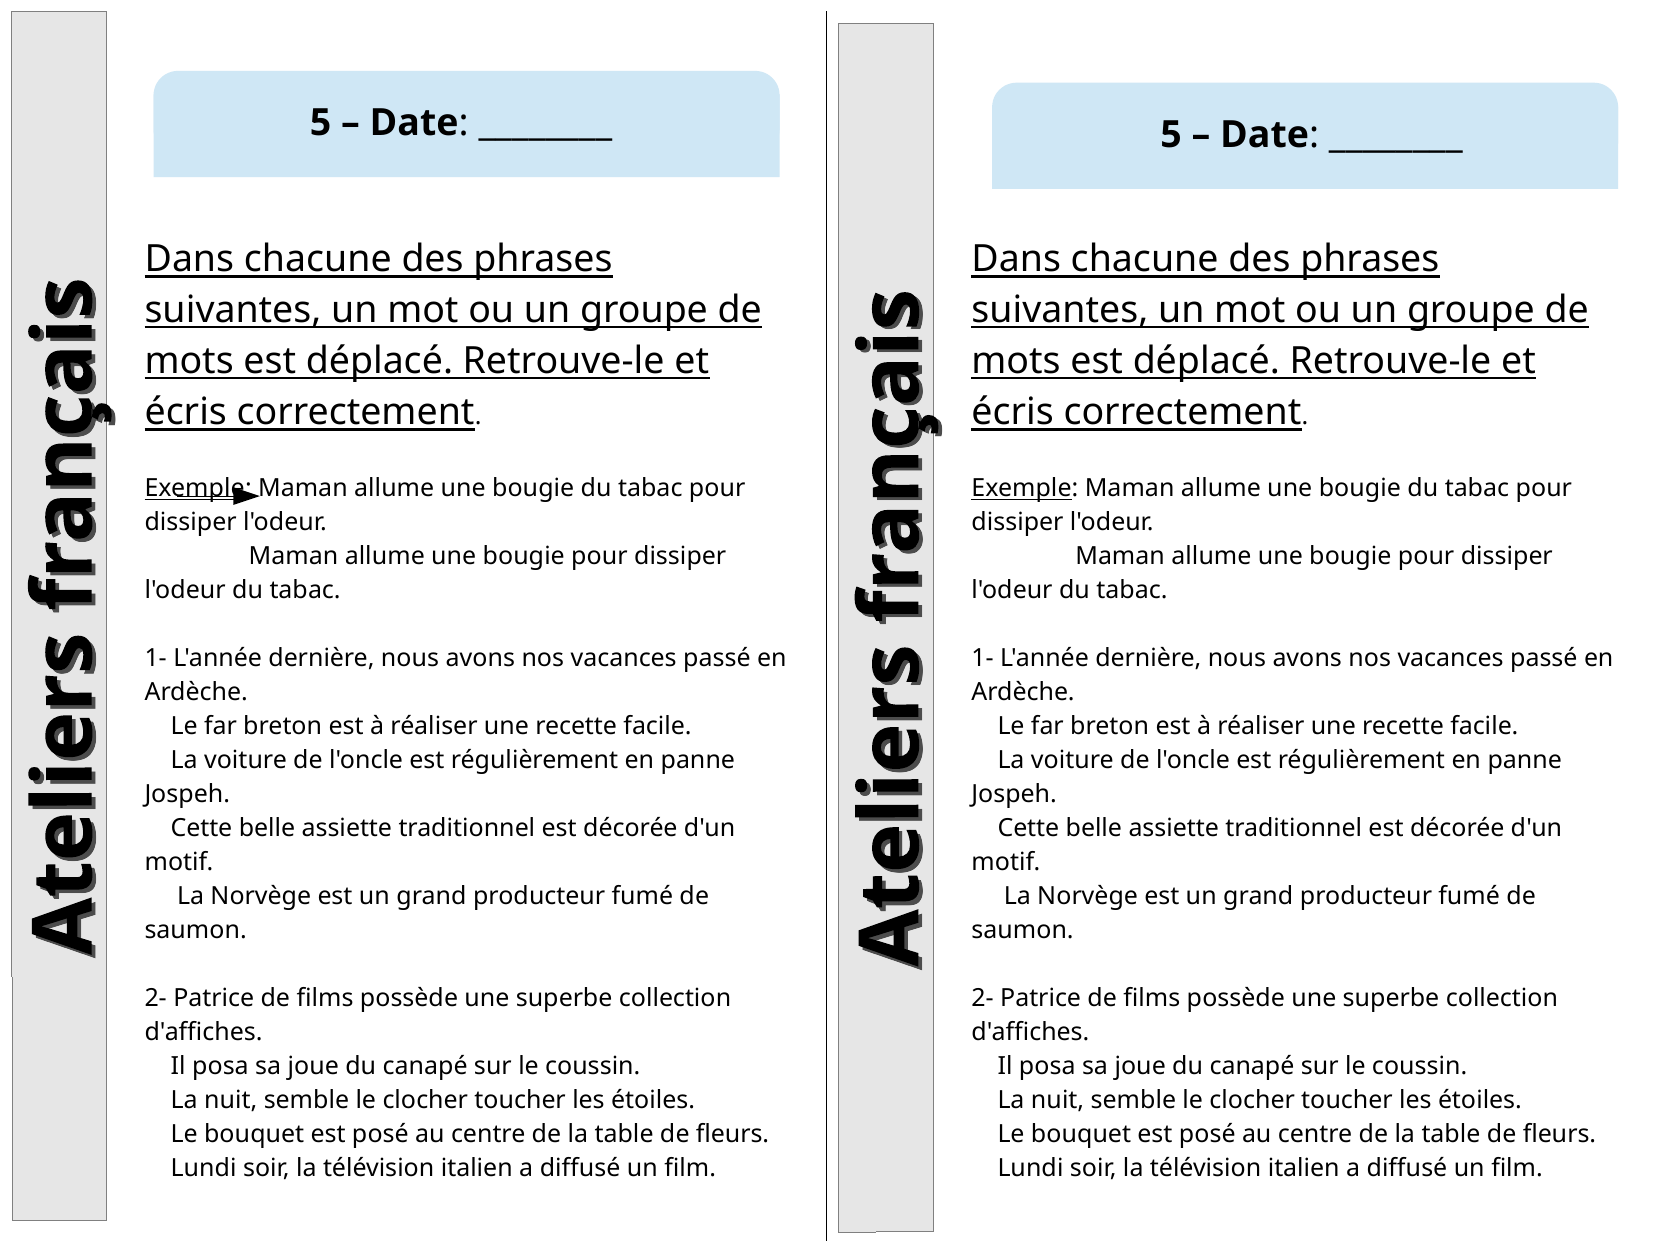

5 – Date: ________
5 – Date: ________
Dans chacune des phrases suivantes, un mot ou un groupe de mots est déplacé. Retrouve-le et écris correctement.
Exemple: Maman allume une bougie du tabac pour dissiper l'odeur.
 Maman allume une bougie pour dissiper l'odeur du tabac.
1- L'année dernière, nous avons nos vacances passé en Ardèche.
 Le far breton est à réaliser une recette facile.
 La voiture de l'oncle est régulièrement en panne Jospeh.
 Cette belle assiette traditionnel est décorée d'un motif.
 La Norvège est un grand producteur fumé de saumon.
2- Patrice de films possède une superbe collection d'affiches.
 Il posa sa joue du canapé sur le coussin.
 La nuit, semble le clocher toucher les étoiles.
 Le bouquet est posé au centre de la table de fleurs.
 Lundi soir, la télévision italien a diffusé un film.
Dans chacune des phrases suivantes, un mot ou un groupe de mots est déplacé. Retrouve-le et écris correctement.
Exemple: Maman allume une bougie du tabac pour dissiper l'odeur.
 Maman allume une bougie pour dissiper l'odeur du tabac.
1- L'année dernière, nous avons nos vacances passé en Ardèche.
 Le far breton est à réaliser une recette facile.
 La voiture de l'oncle est régulièrement en panne Jospeh.
 Cette belle assiette traditionnel est décorée d'un motif.
 La Norvège est un grand producteur fumé de saumon.
2- Patrice de films possède une superbe collection d'affiches.
 Il posa sa joue du canapé sur le coussin.
 La nuit, semble le clocher toucher les étoiles.
 Le bouquet est posé au centre de la table de fleurs.
 Lundi soir, la télévision italien a diffusé un film.
Ateliers français
Ateliers français